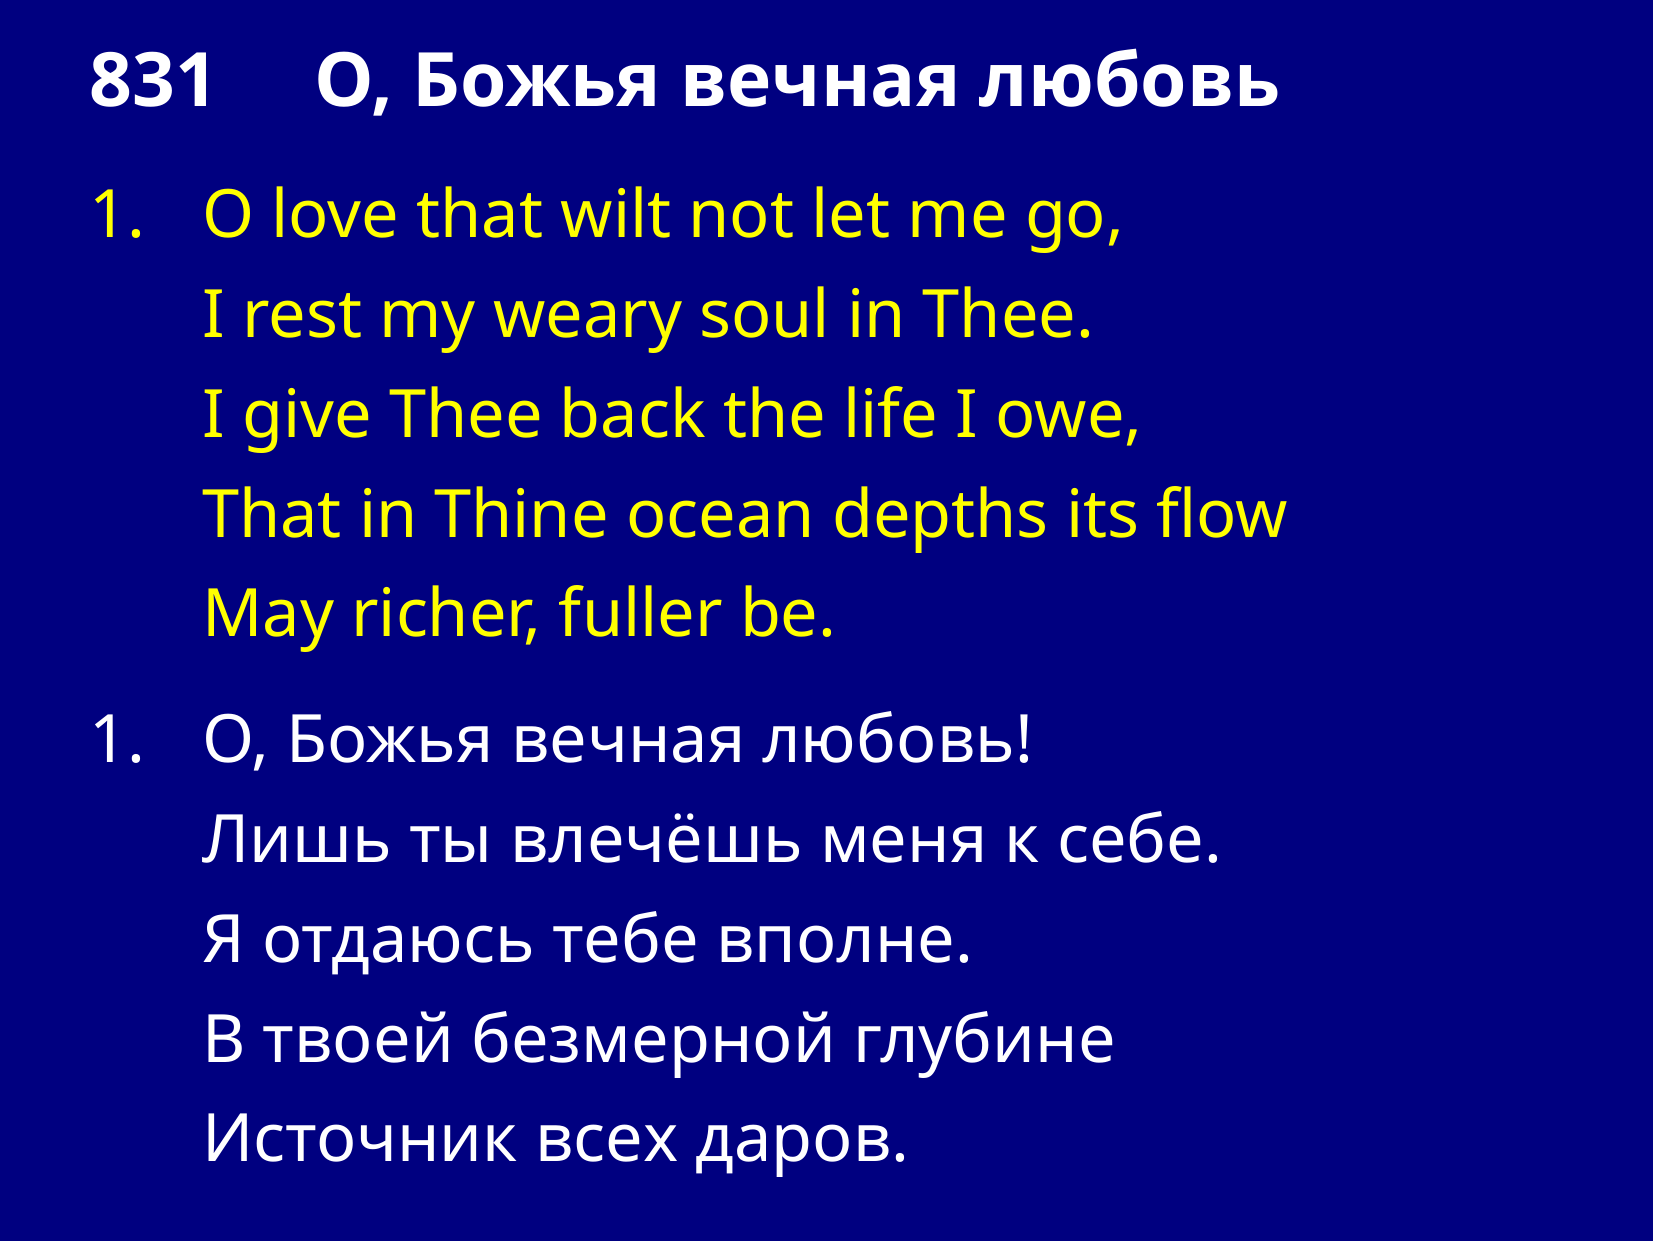

831	О, Божья вечная любовь
1.	O love that wilt not let me go,
	I rest my weary soul in Thee.
	I give Thee back the life I owe,
	That in Thine ocean depths its flow
	May richer, fuller be.
1.	О, Божья вечная любовь!
	Лишь ты влечёшь меня к себе.
	Я отдаюсь тебе вполне.
	В твоей безмерной глубине
	Источник всех даров.